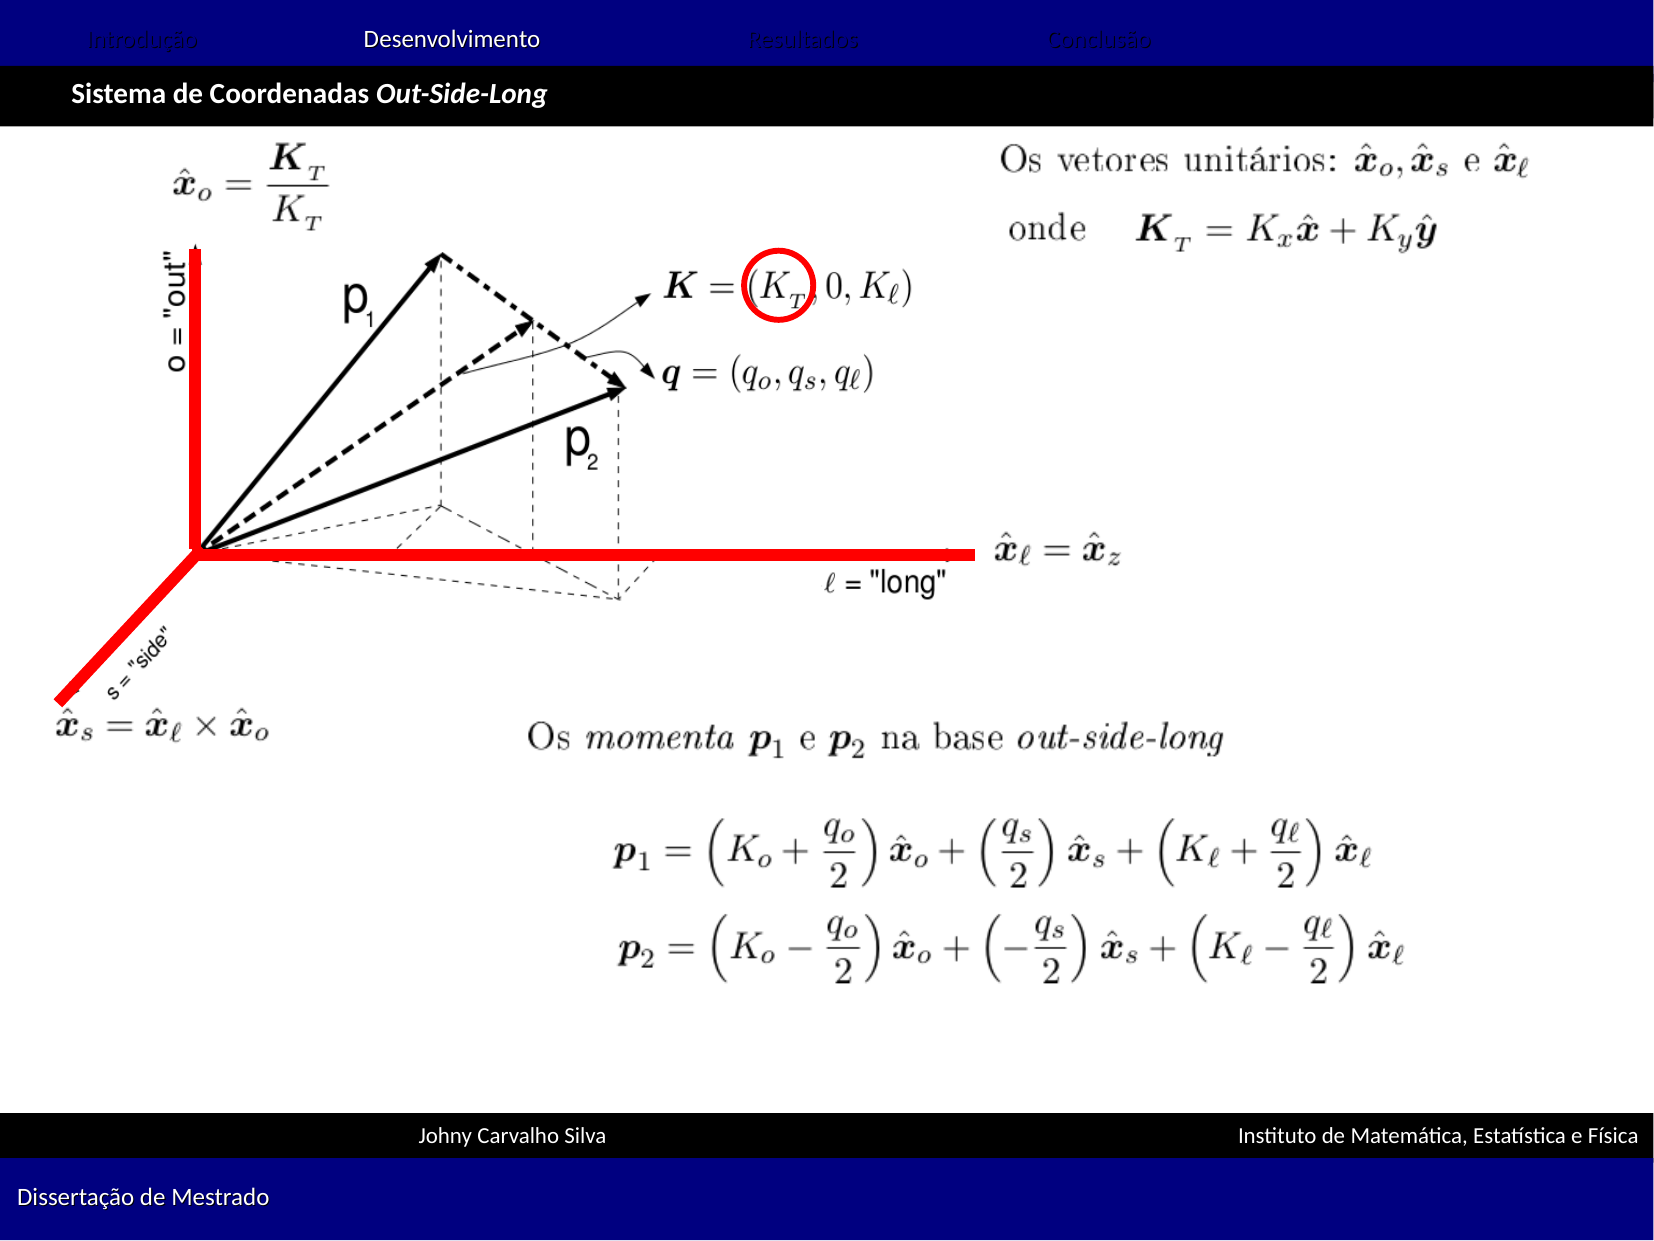

Introdução Desenvolvimento Resultados Conclusão
 Sistema de Coordenadas Out-Side-Long
# Johny Carvalho Silva Instituto de Matemática, Estatística e Física
 Dissertação de Mestrado